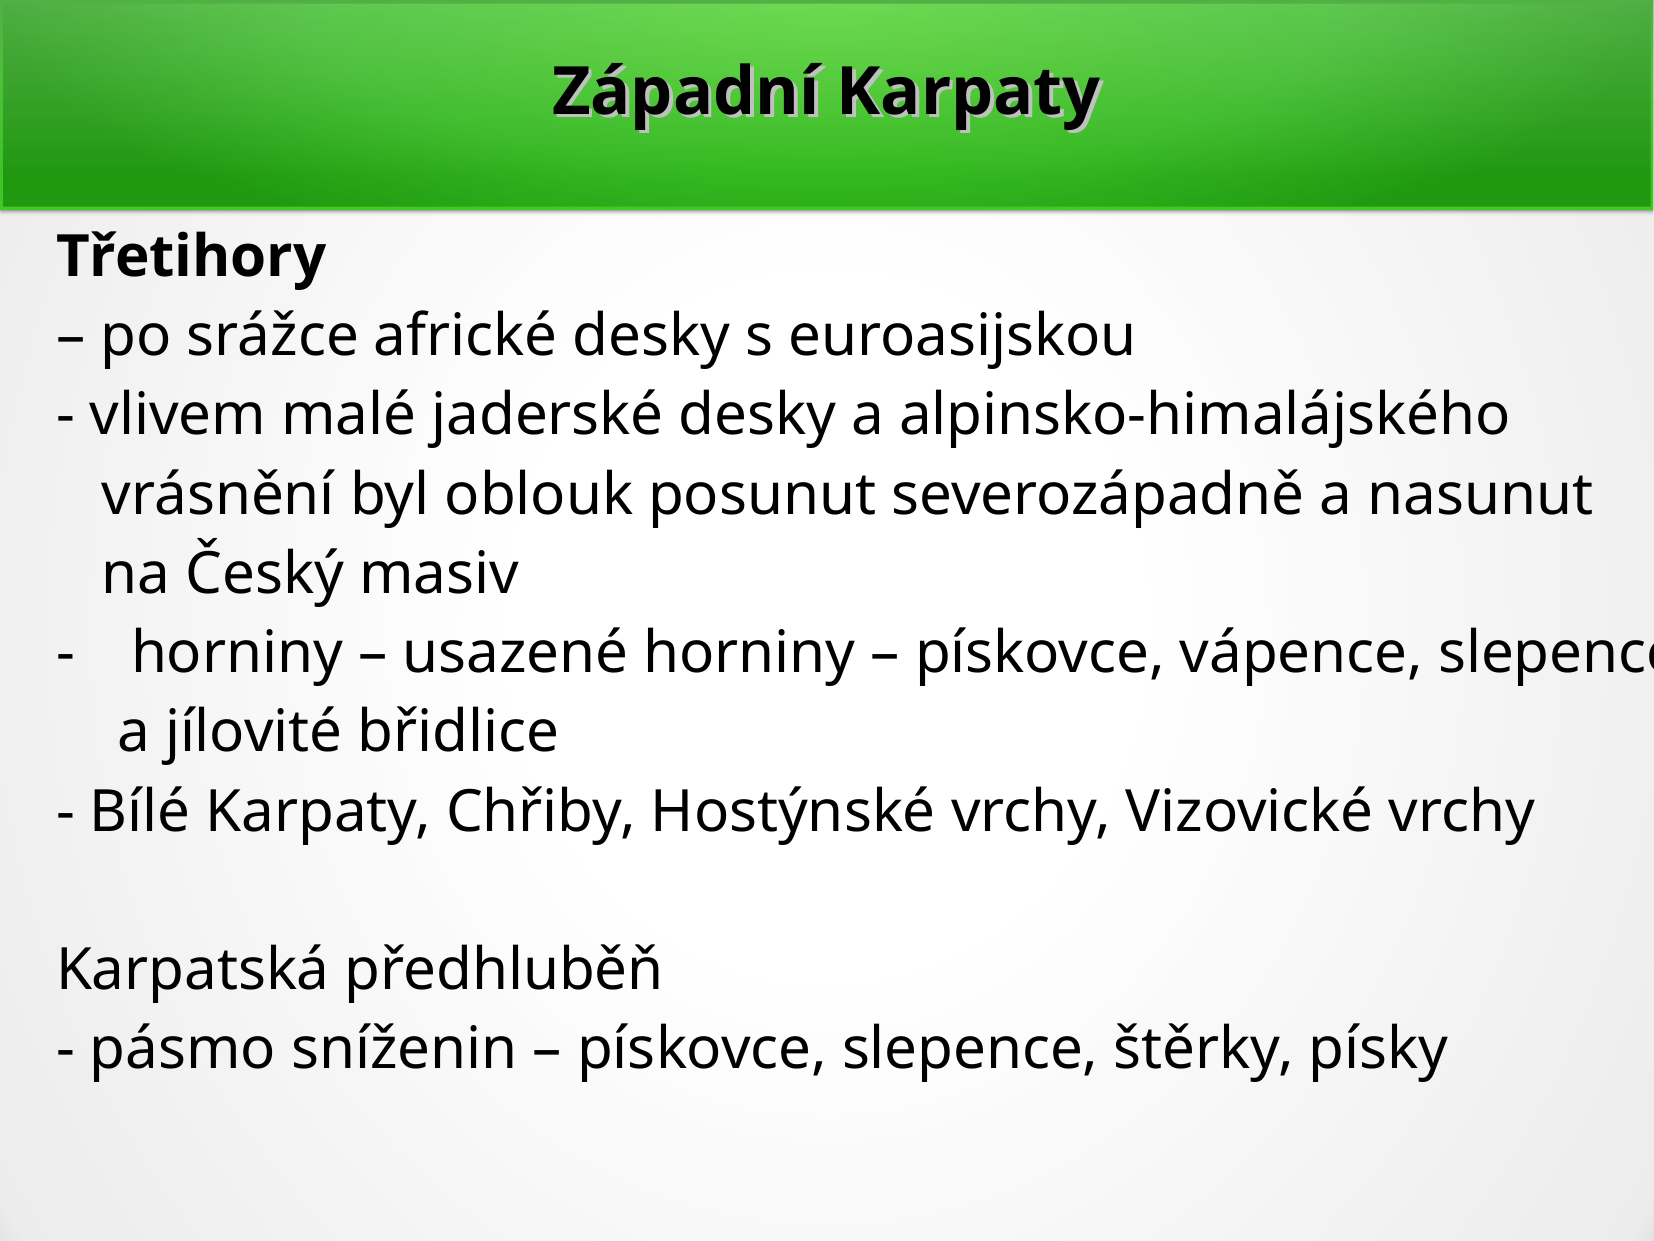

Západní Karpaty
Třetihory
– po srážce africké desky s euroasijskou
- vlivem malé jaderské desky a alpinsko-himalájského
 vrásnění byl oblouk posunut severozápadně a nasunut
 na Český masiv
horniny – usazené horniny – pískovce, vápence, slepence
 a jílovité břidlice
- Bílé Karpaty, Chřiby, Hostýnské vrchy, Vizovické vrchy
Karpatská předhluběň
- pásmo sníženin – pískovce, slepence, štěrky, písky